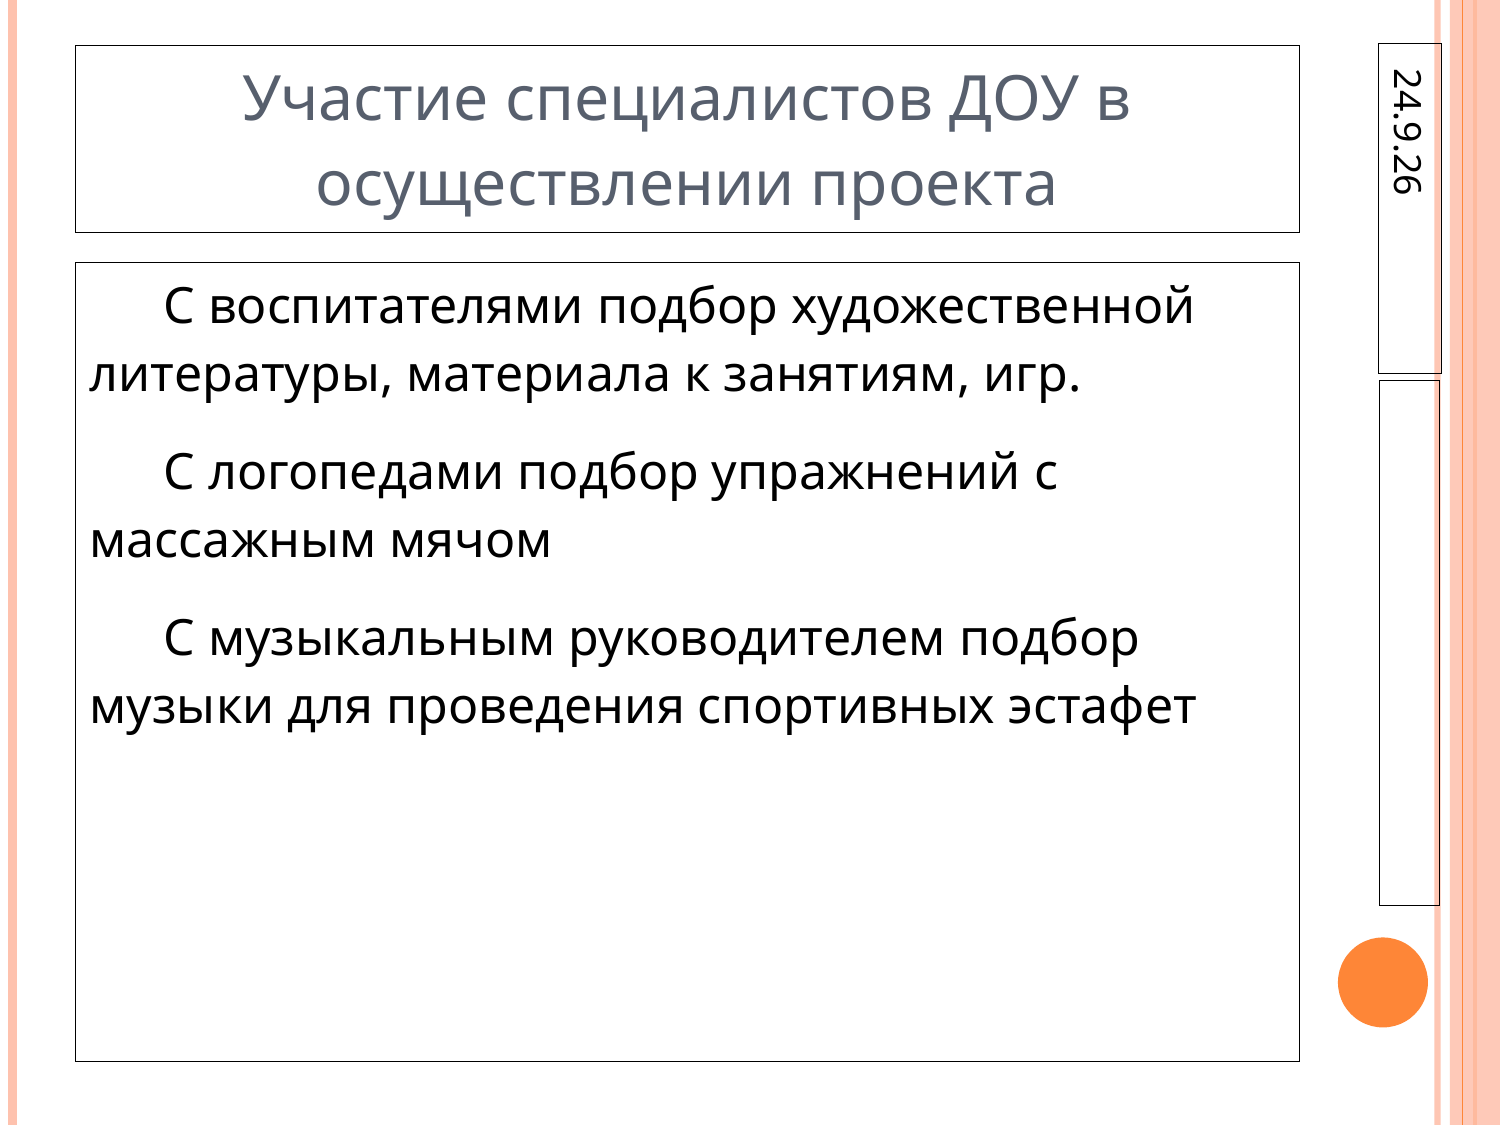

# Участие специалистов ДОУ в осуществлении проекта
	С воспитателями подбор художественной литературы, материала к занятиям, игр.
	С логопедами подбор упражнений с массажным мячом
	С музыкальным руководителем подбор музыки для проведения спортивных эстафет